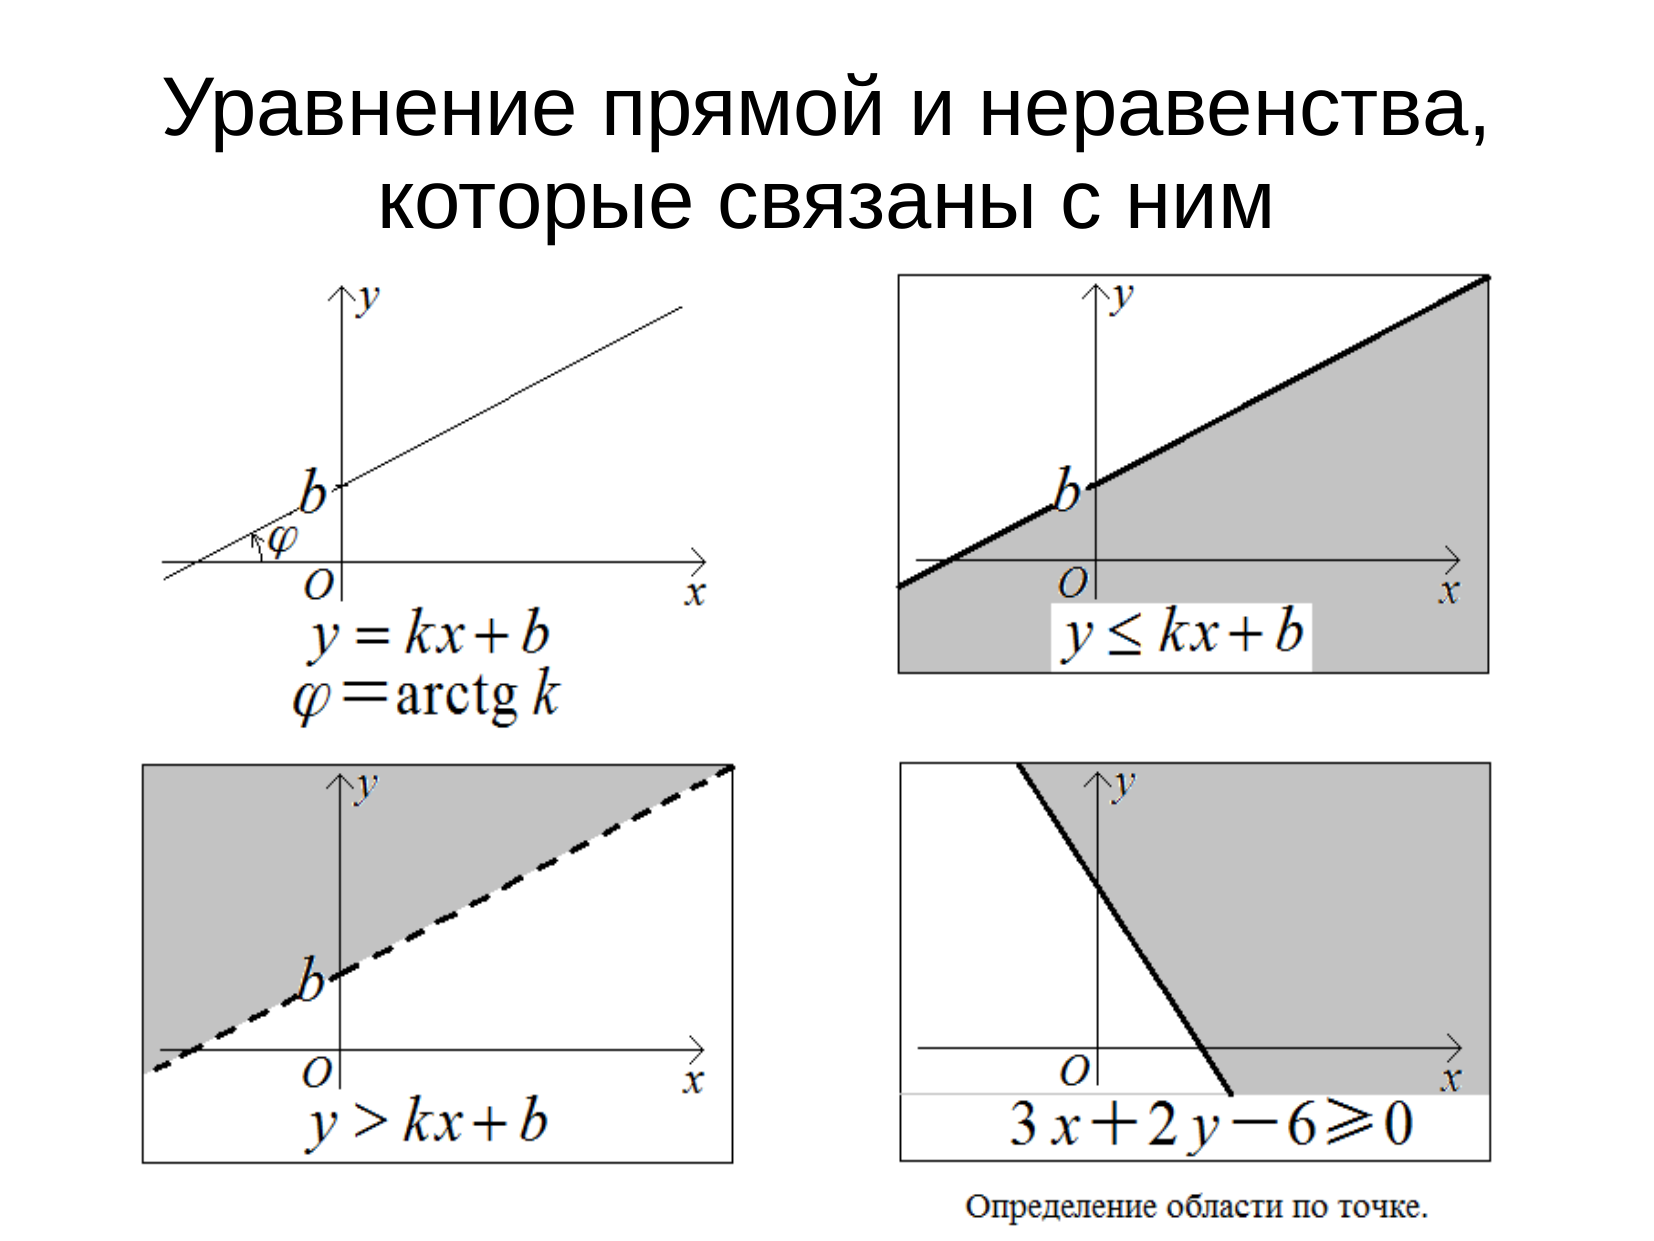

# Уравнение прямой и неравенства, которые связаны с ним